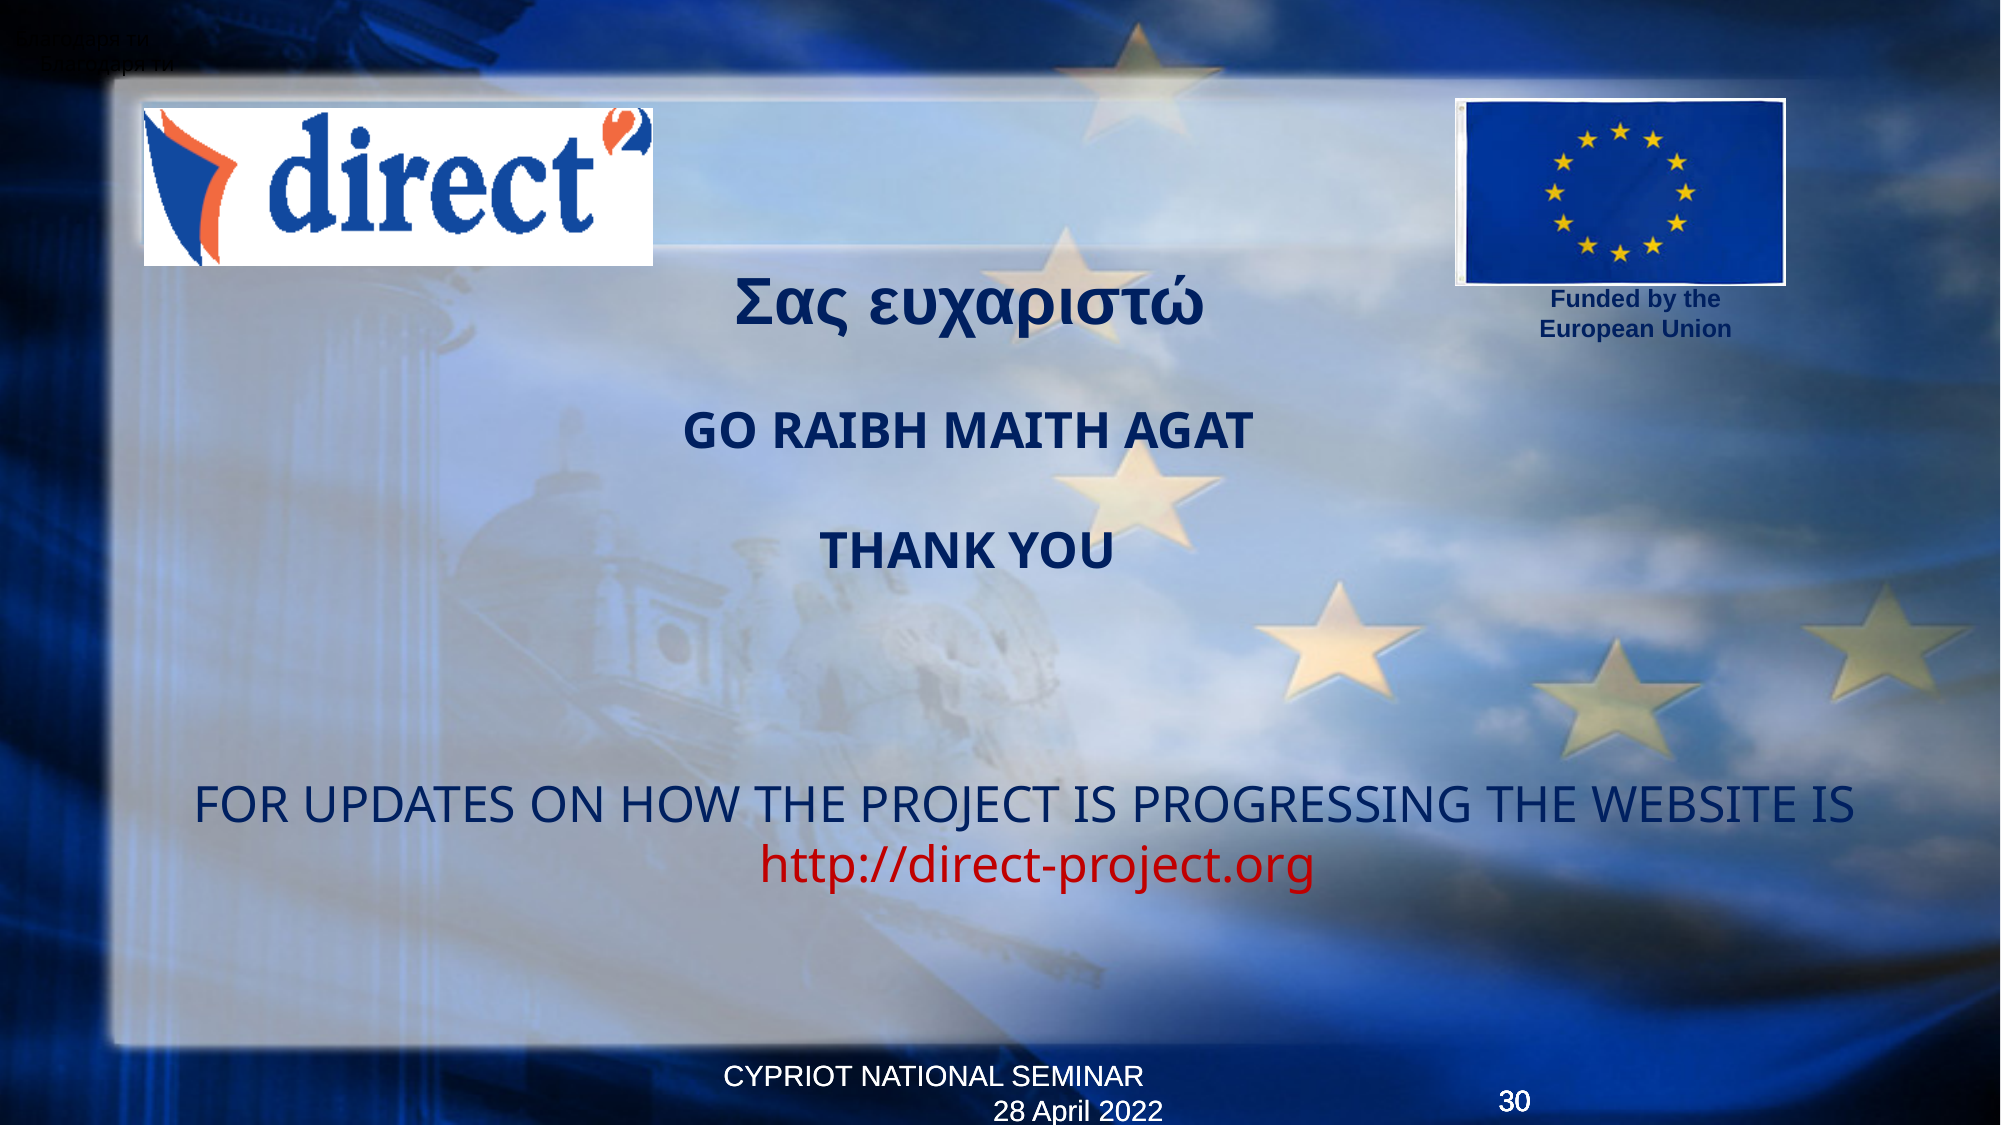

Благодаря ти
Благодаря ти
Σας ευχαριστώ
Funded by the European Union
GO RAIBH MAITH AGAT
THANK YOU
FOR UPDATES ON HOW THE PROJECT IS PROGRESSING THE WEBSITE IS
http://direct-project.org
CYPRIOT NATIONAL SEMINAR 28 April 2022
CYPRIOT NATIONAL SEMINAR 28 April 2022